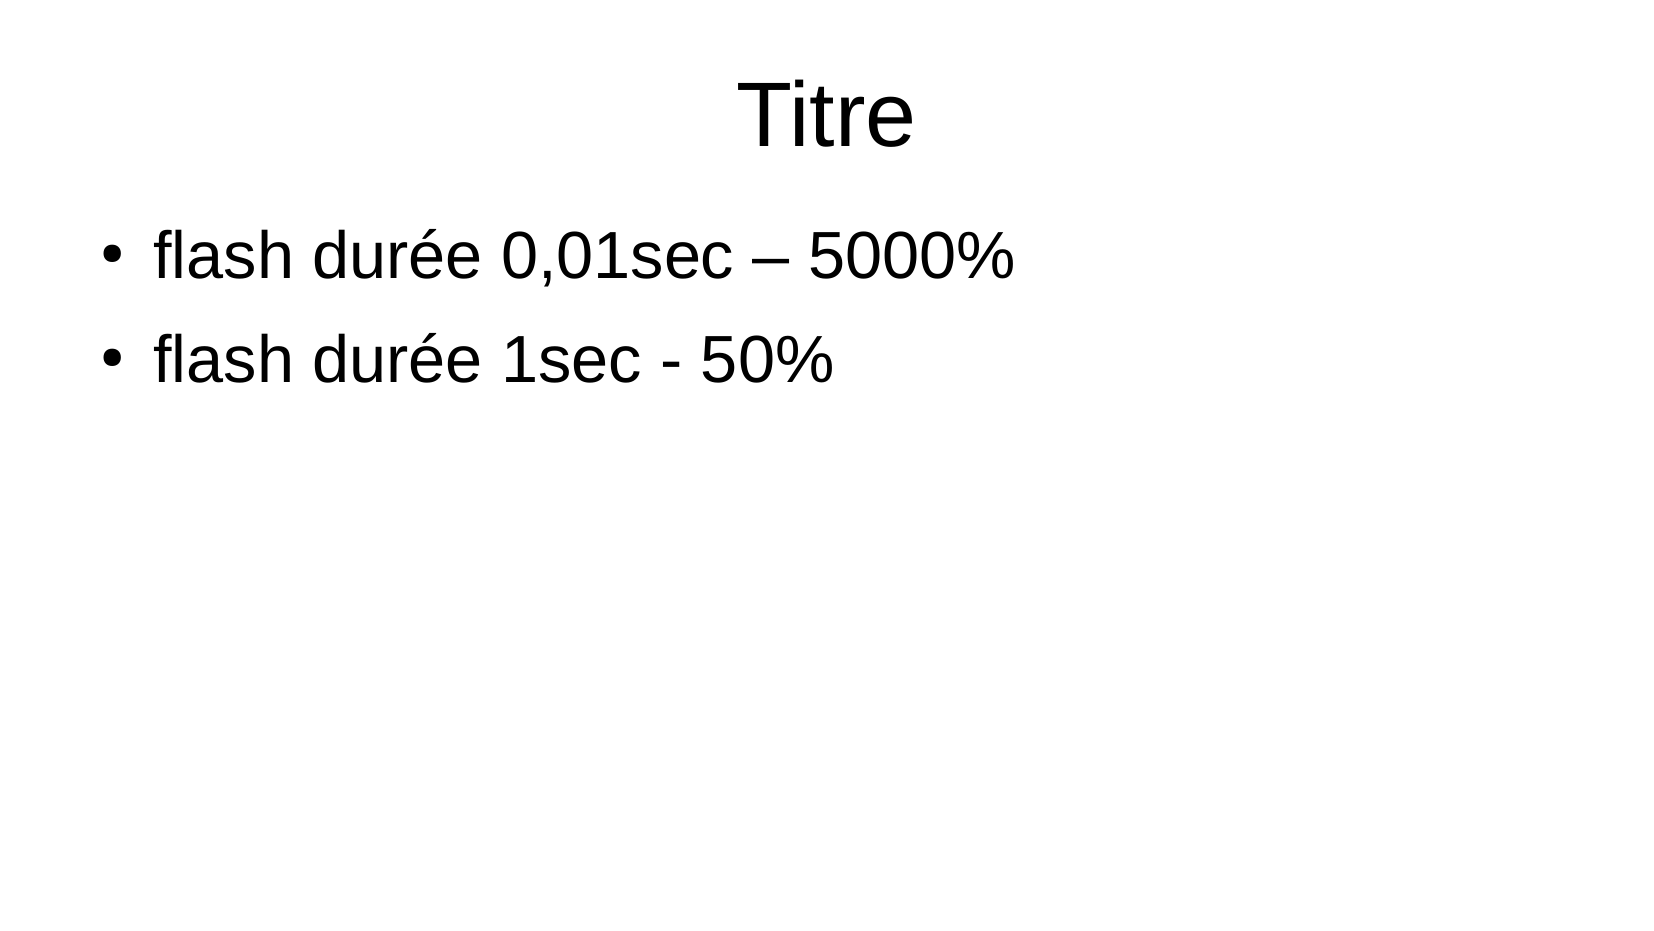

# Titre
flash durée 0,01sec – 5000%
flash durée 1sec - 50%